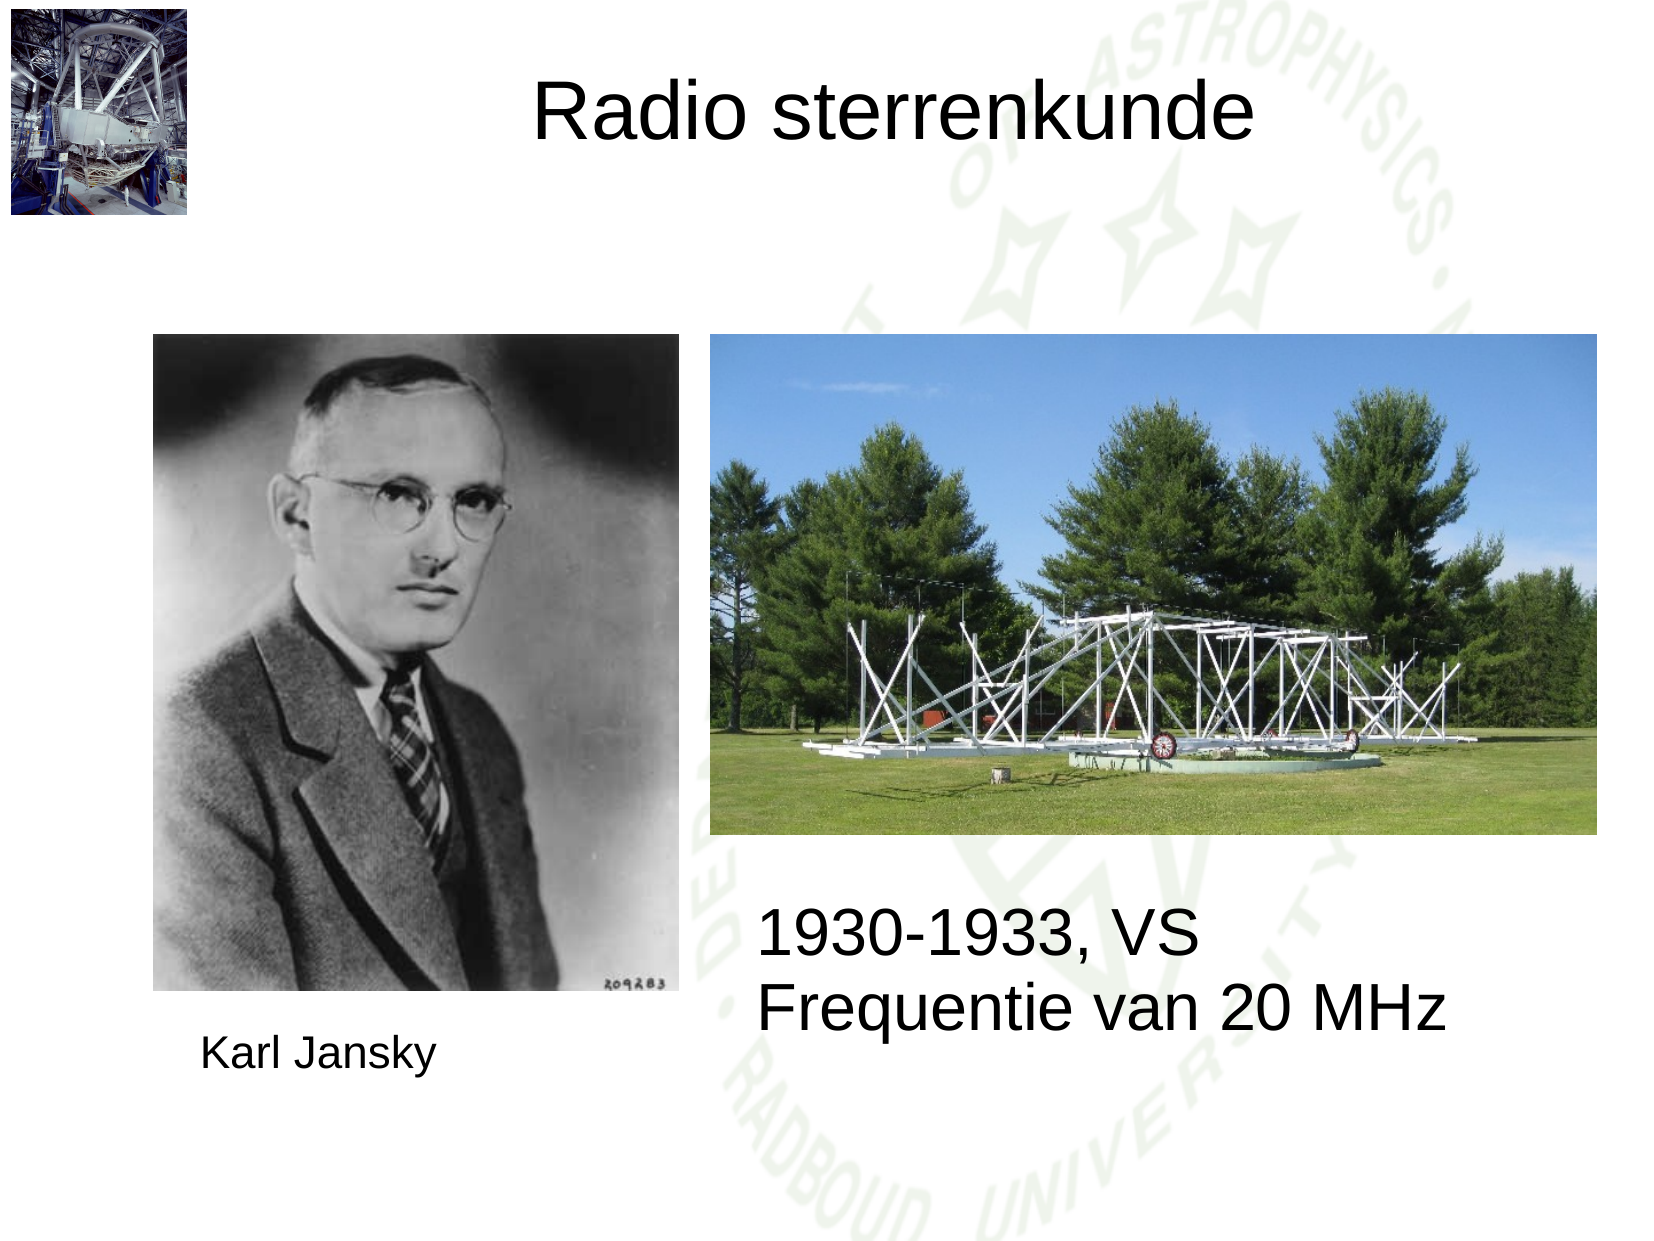

Radio sterrenkunde
1930-1933, VS
Frequentie van 20 MHz
Karl Jansky